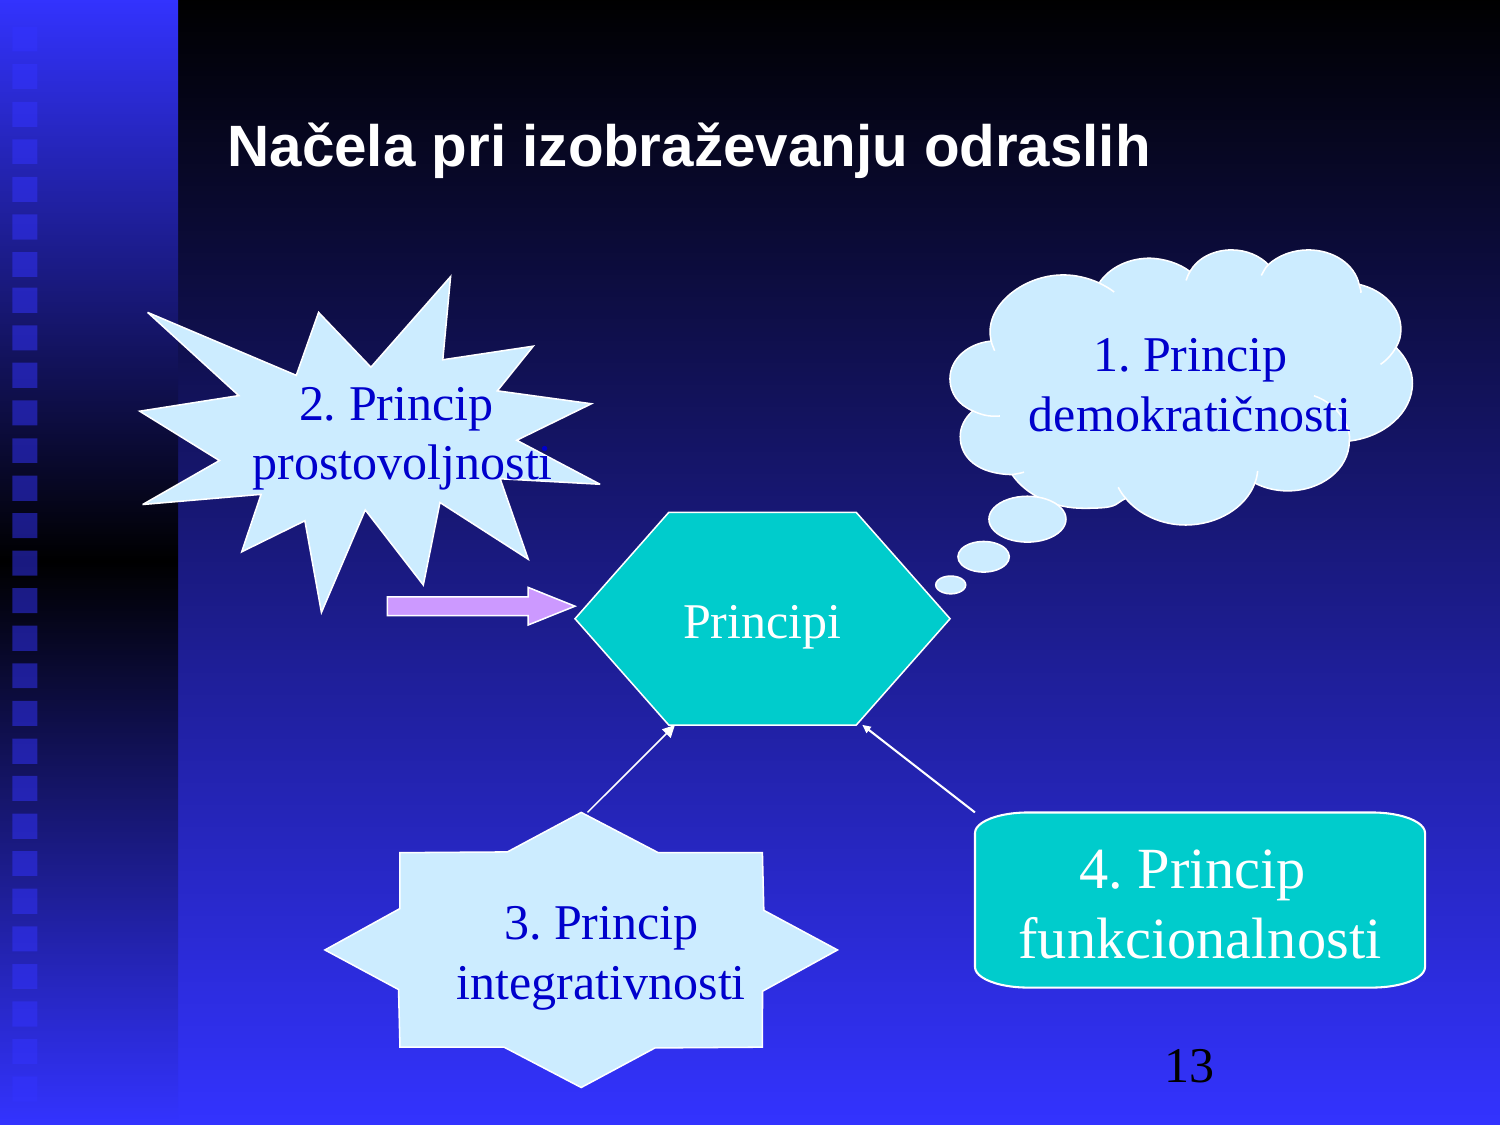

# Načela pri izobraževanju odraslih
1. Princip
demokratičnosti
2. Princip
prostovoljnosti
Principi
3. Princip
integrativnosti
4. Princip
funkcionalnosti
13